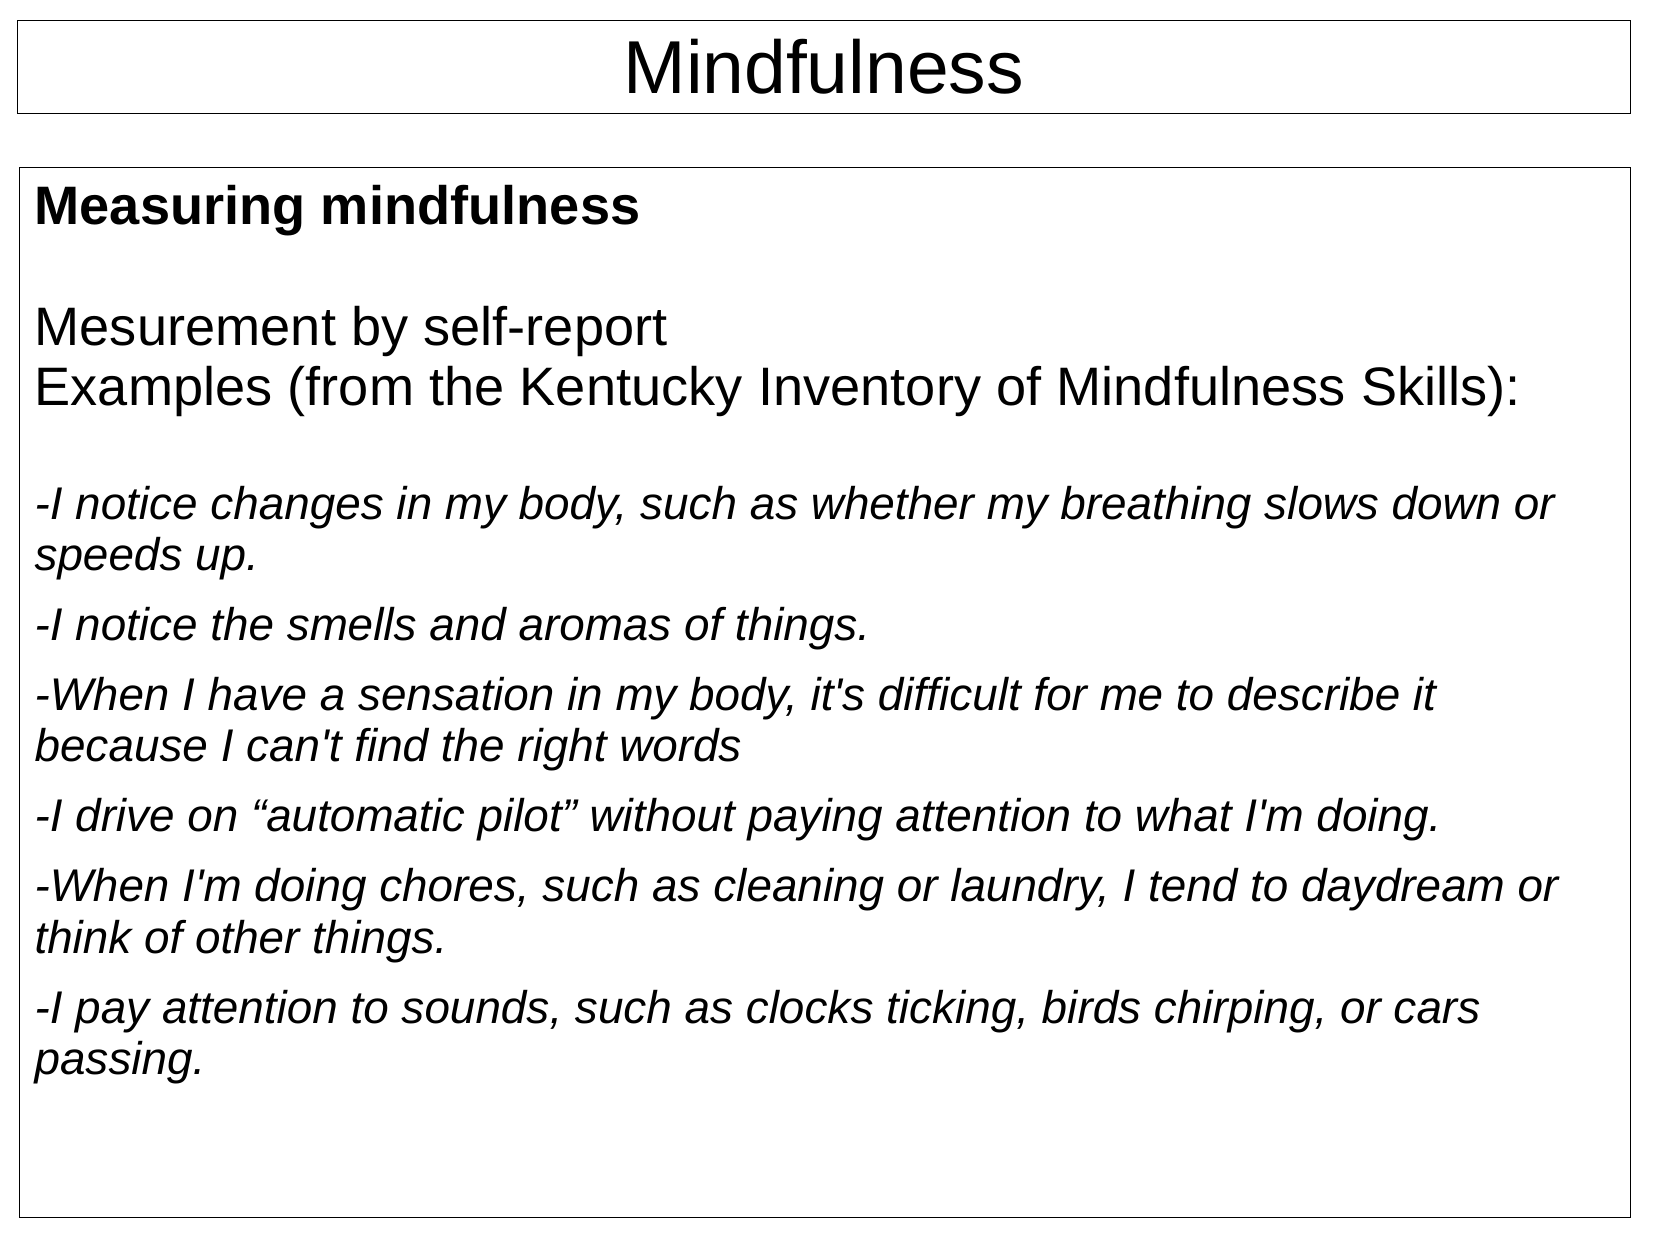

# Mindfulness
Measuring mindfulness
Mesurement by self-report
Examples (from the Kentucky Inventory of Mindfulness Skills):
-I notice changes in my body, such as whether my breathing slows down or speeds up.
-I notice the smells and aromas of things.
-When I have a sensation in my body, it's difficult for me to describe it because I can't find the right words
-I drive on “automatic pilot” without paying attention to what I'm doing.
-When I'm doing chores, such as cleaning or laundry, I tend to daydream or think of other things.
-I pay attention to sounds, such as clocks ticking, birds chirping, or cars passing.